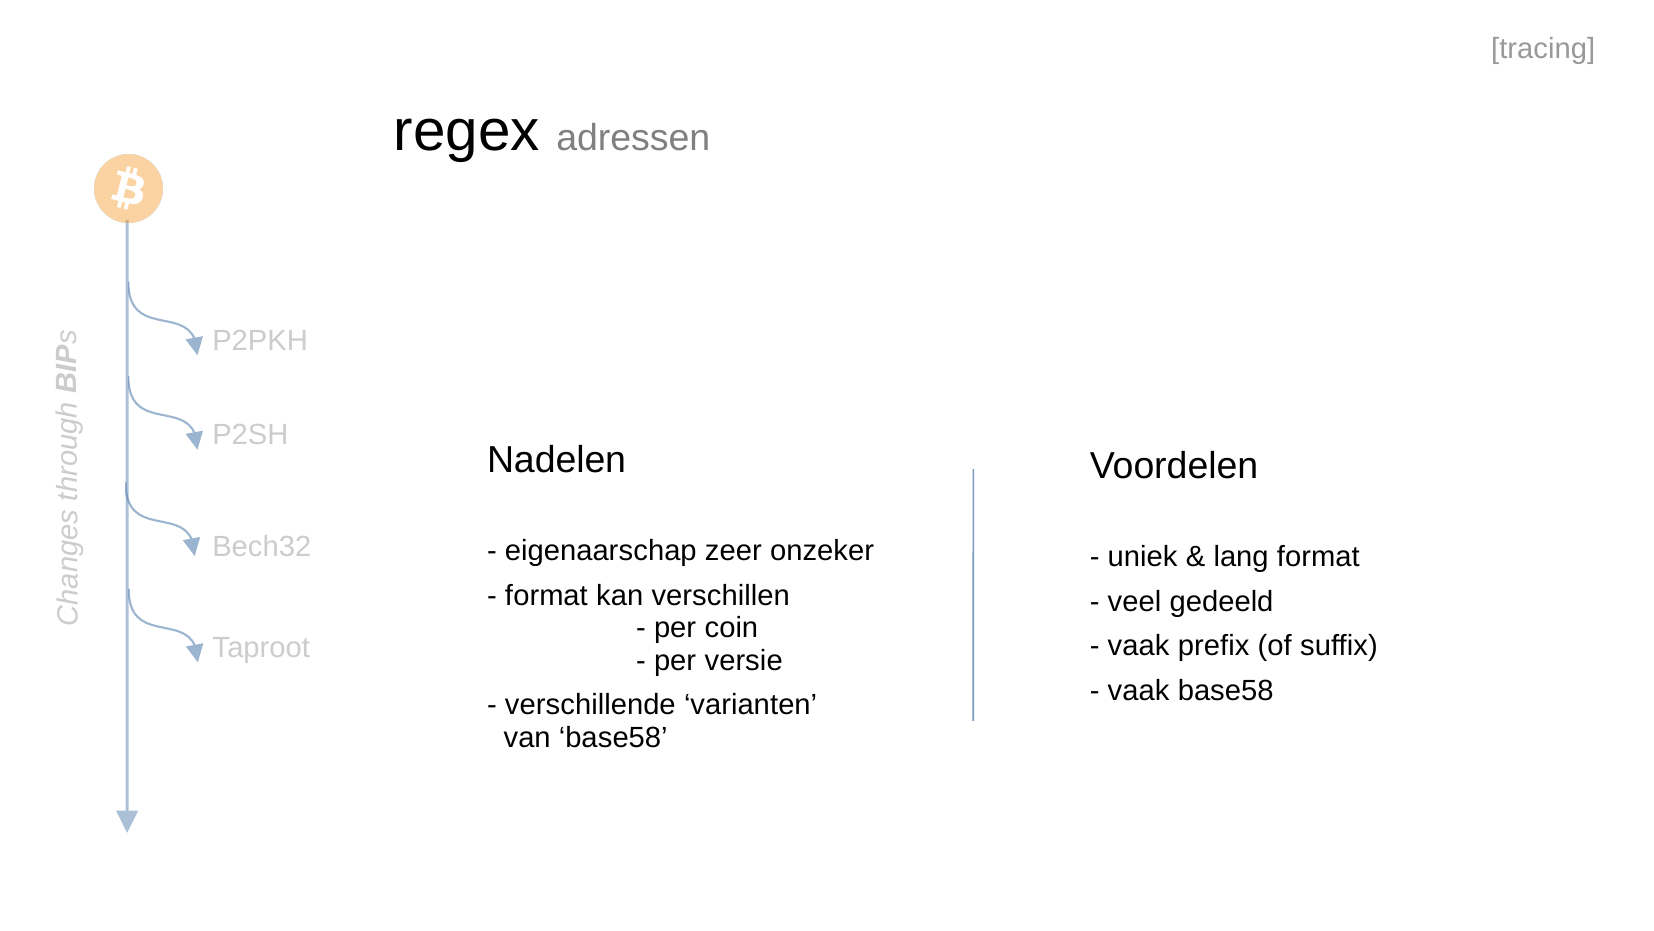

[tracing]
regex adressen
P2PKH
Changes through BIPs
P2SH
Nadelen
- eigenaarschap zeer onzeker
- format kan verschillen
	 - per coin
	 - per versie
- verschillende ‘varianten’
 van ‘base58’
Voordelen
- uniek & lang format
- veel gedeeld
- vaak prefix (of suffix)
- vaak base58
Bech32
Taproot